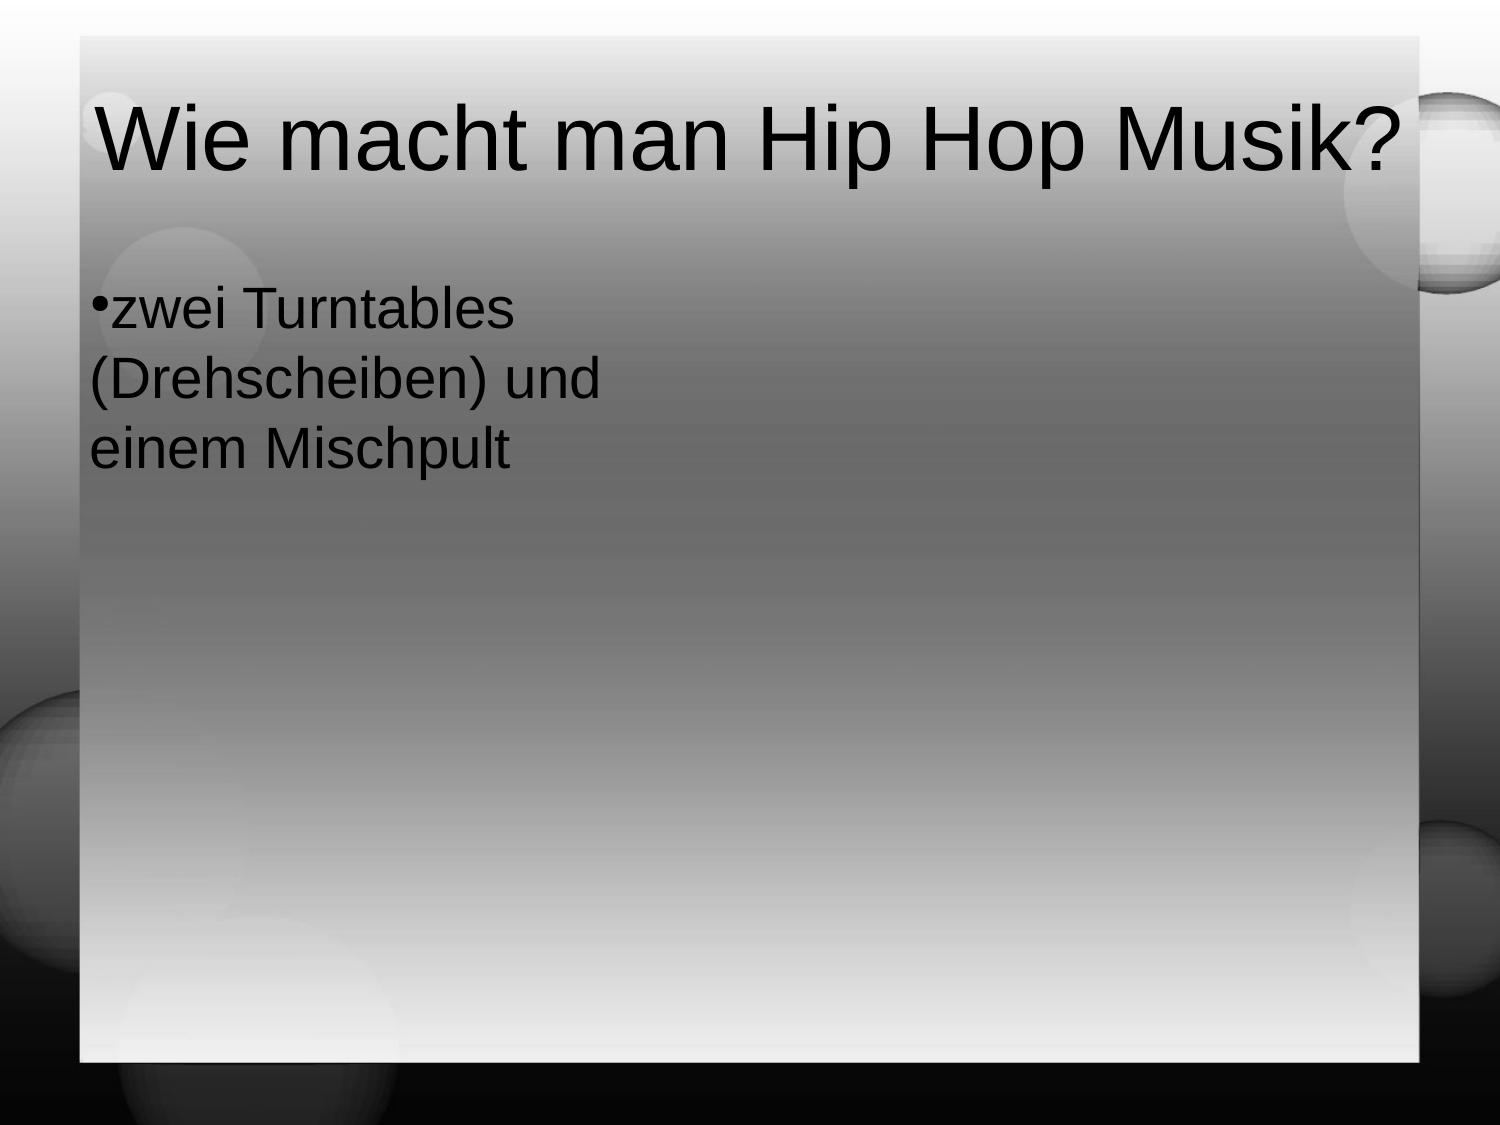

# Wie macht man Hip Hop Musik?
zwei Turntables (Drehscheiben) und einem Mischpult